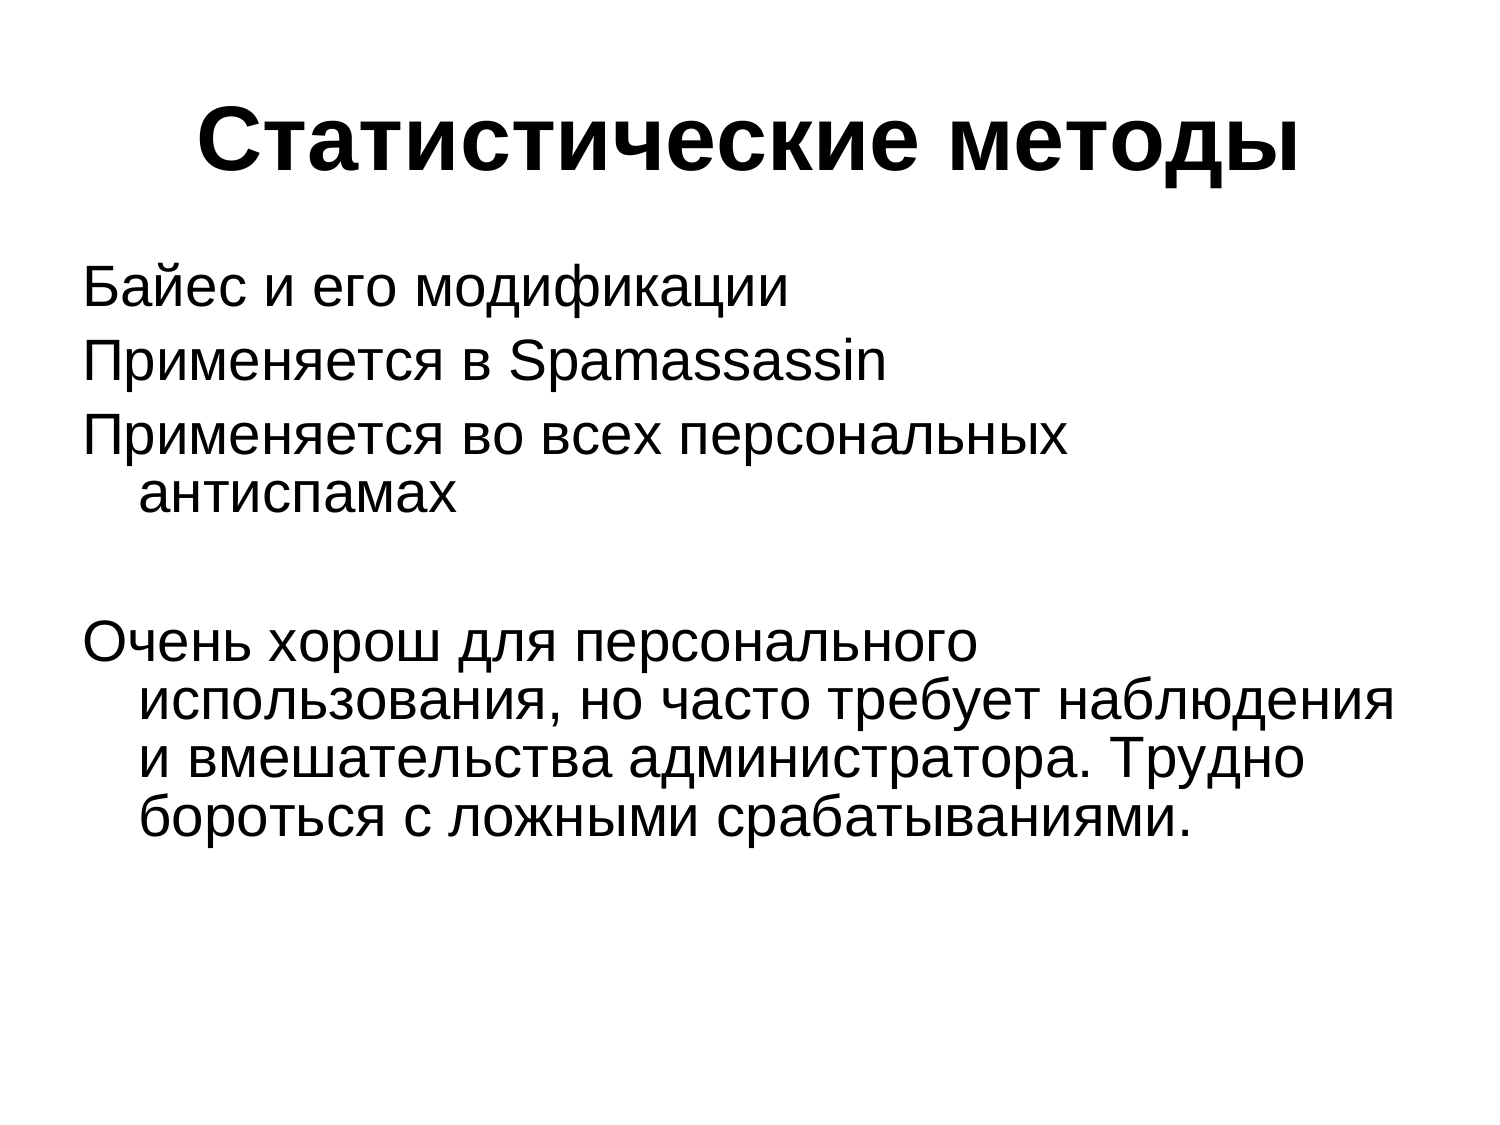

# Статистические методы
Байес и его модификации
Применяется в Spamassassin
Применяется во всех персональных антиспамах
Очень хорош для персонального использования, но часто требует наблюдения и вмешательства администратора. Трудно бороться с ложными срабатываниями.